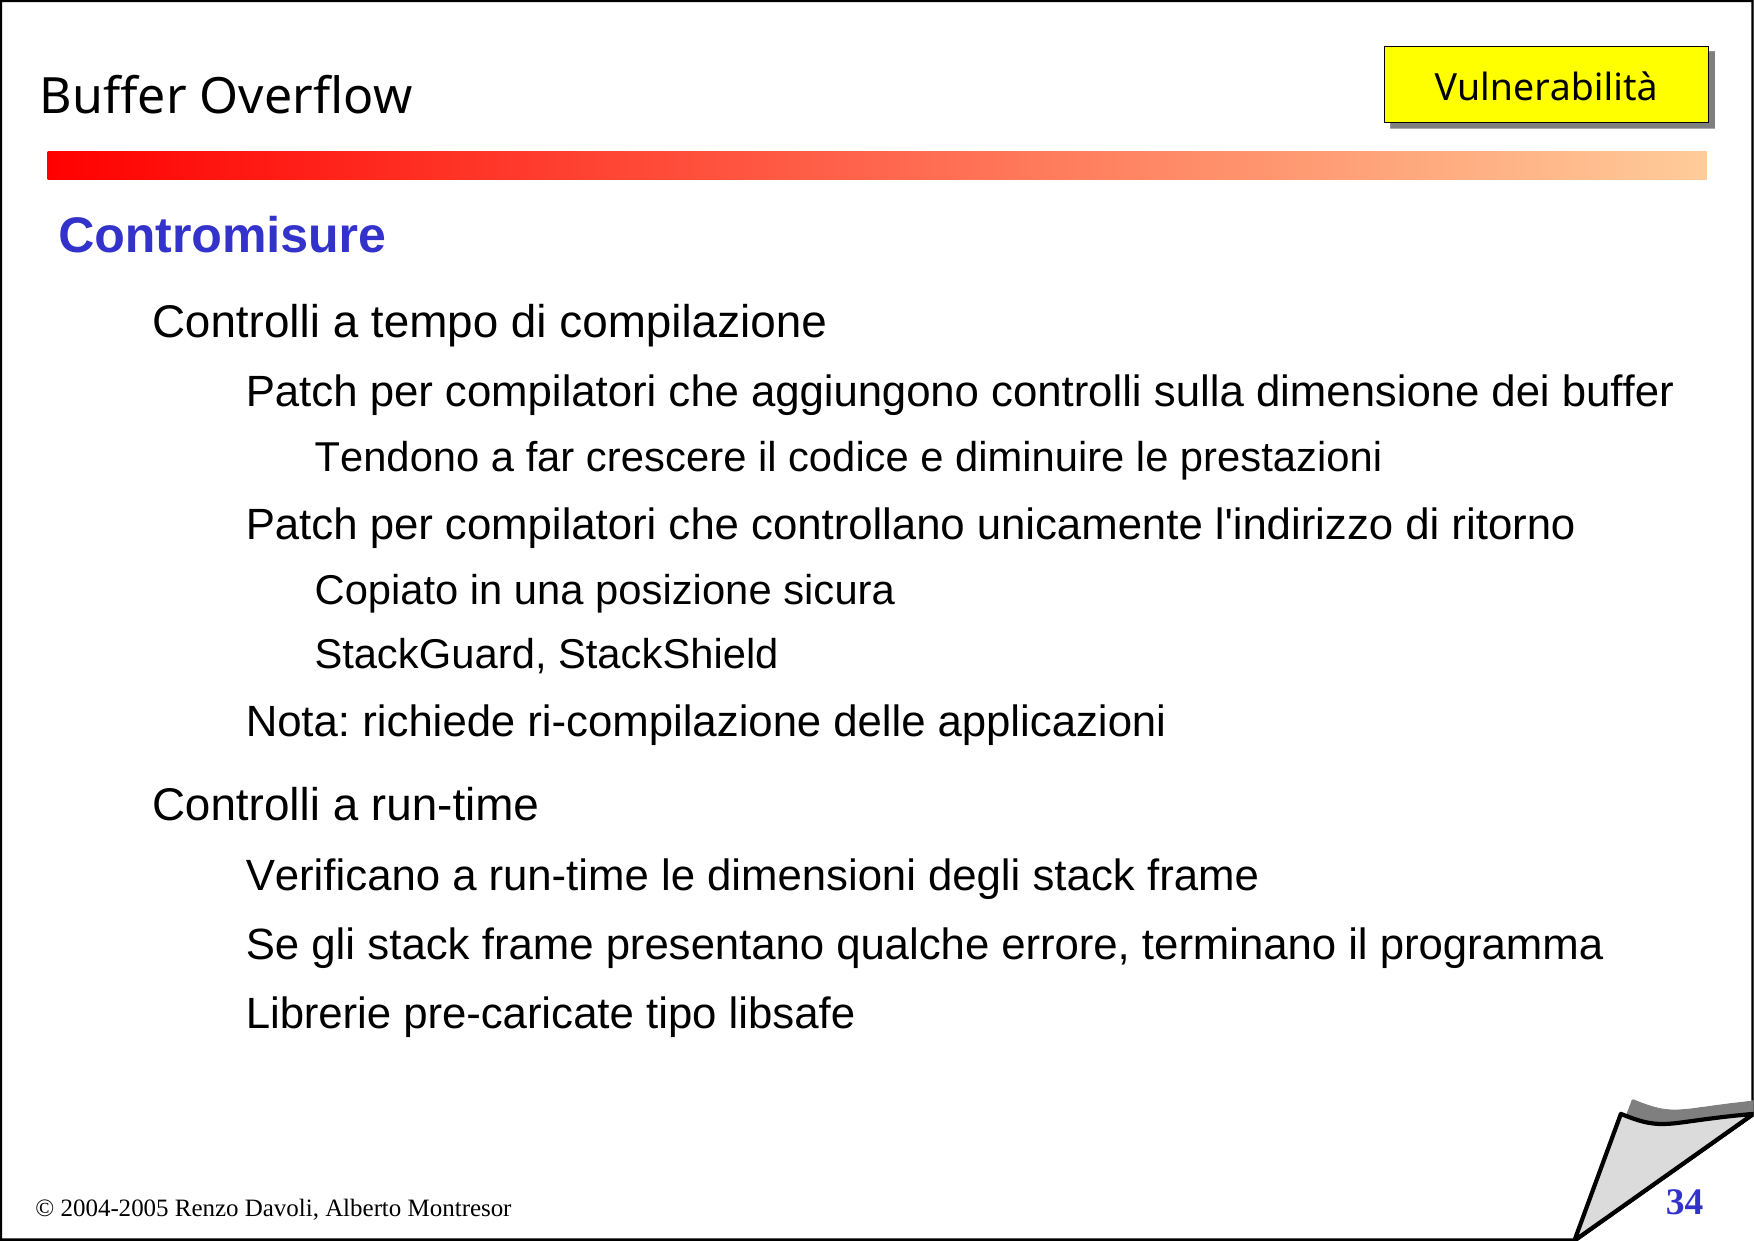

Vulnerabilità
# Buffer Overflow
Contromisure
Controlli a tempo di compilazione
Patch per compilatori che aggiungono controlli sulla dimensione dei buffer
Tendono a far crescere il codice e diminuire le prestazioni
Patch per compilatori che controllano unicamente l'indirizzo di ritorno
Copiato in una posizione sicura
StackGuard, StackShield
Nota: richiede ri-compilazione delle applicazioni
Controlli a run-time
Verificano a run-time le dimensioni degli stack frame
Se gli stack frame presentano qualche errore, terminano il programma
Librerie pre-caricate tipo libsafe